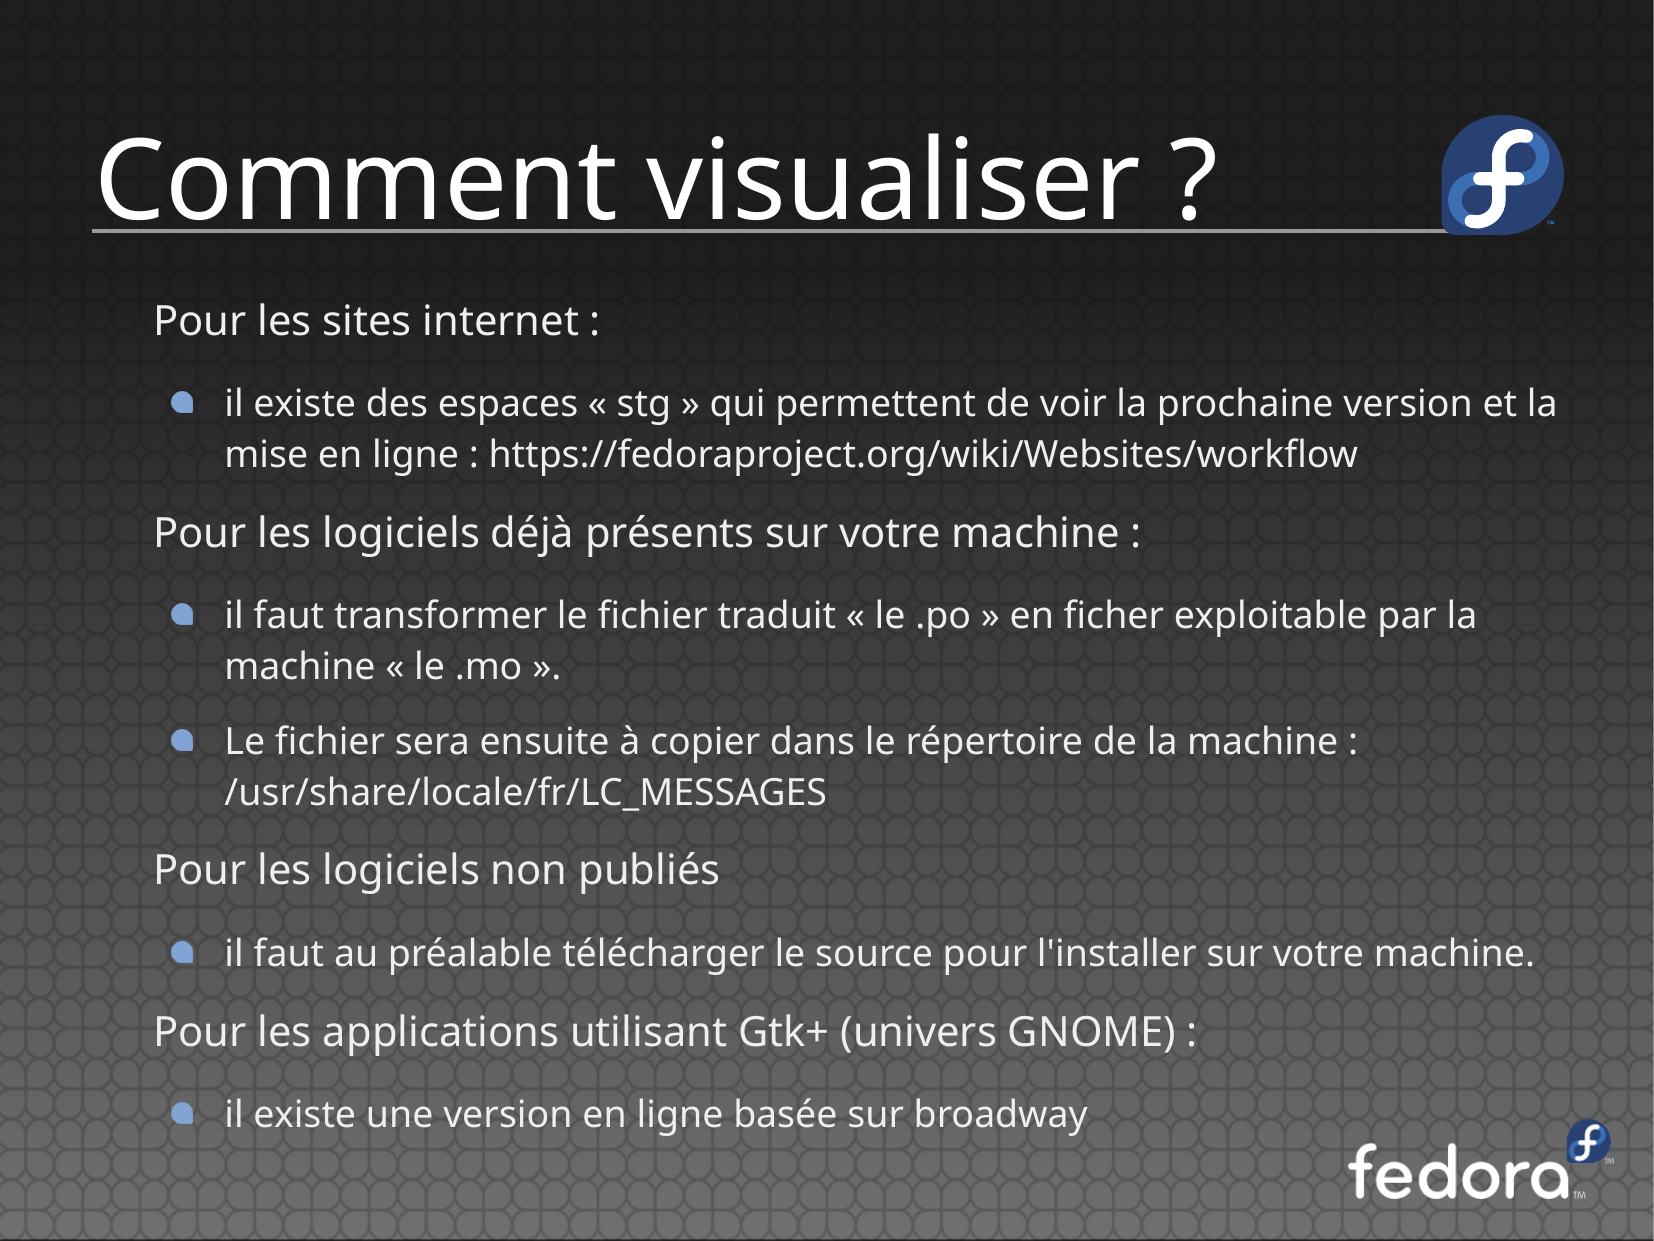

Comment visualiser ?
# Pour les sites internet :
il existe des espaces « stg » qui permettent de voir la prochaine version et la mise en ligne : https://fedoraproject.org/wiki/Websites/workflow
Pour les logiciels déjà présents sur votre machine :
il faut transformer le fichier traduit « le .po » en ficher exploitable par la machine « le .mo ».
Le fichier sera ensuite à copier dans le répertoire de la machine : /usr/share/locale/fr/LC_MESSAGES
Pour les logiciels non publiés
il faut au préalable télécharger le source pour l'installer sur votre machine.
Pour les applications utilisant Gtk+ (univers GNOME) :
il existe une version en ligne basée sur broadway